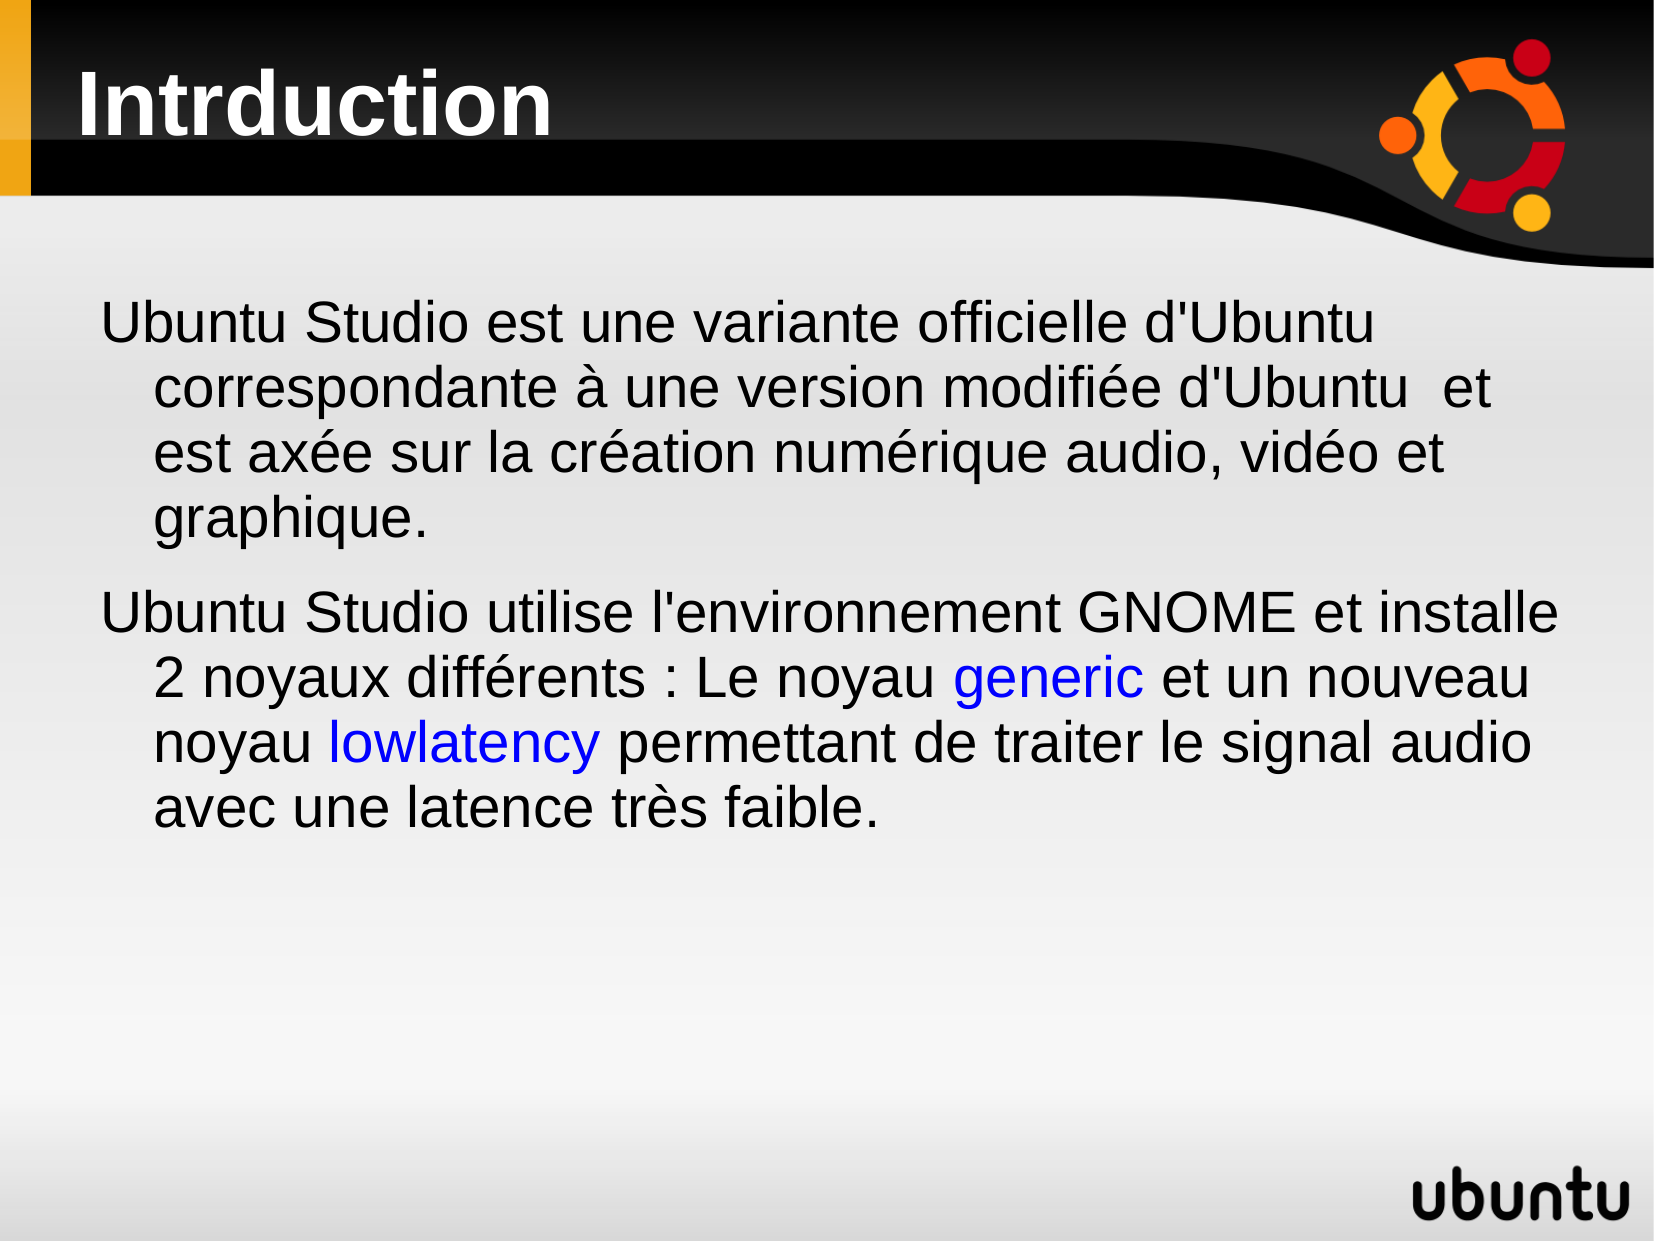

# Intrduction
Ubuntu Studio est une variante officielle d'Ubuntu correspondante à une version modifiée d'Ubuntu et est axée sur la création numérique audio, vidéo et graphique.
Ubuntu Studio utilise l'environnement GNOME et installe 2 noyaux différents : Le noyau generic et un nouveau noyau lowlatency permettant de traiter le signal audio avec une latence très faible.